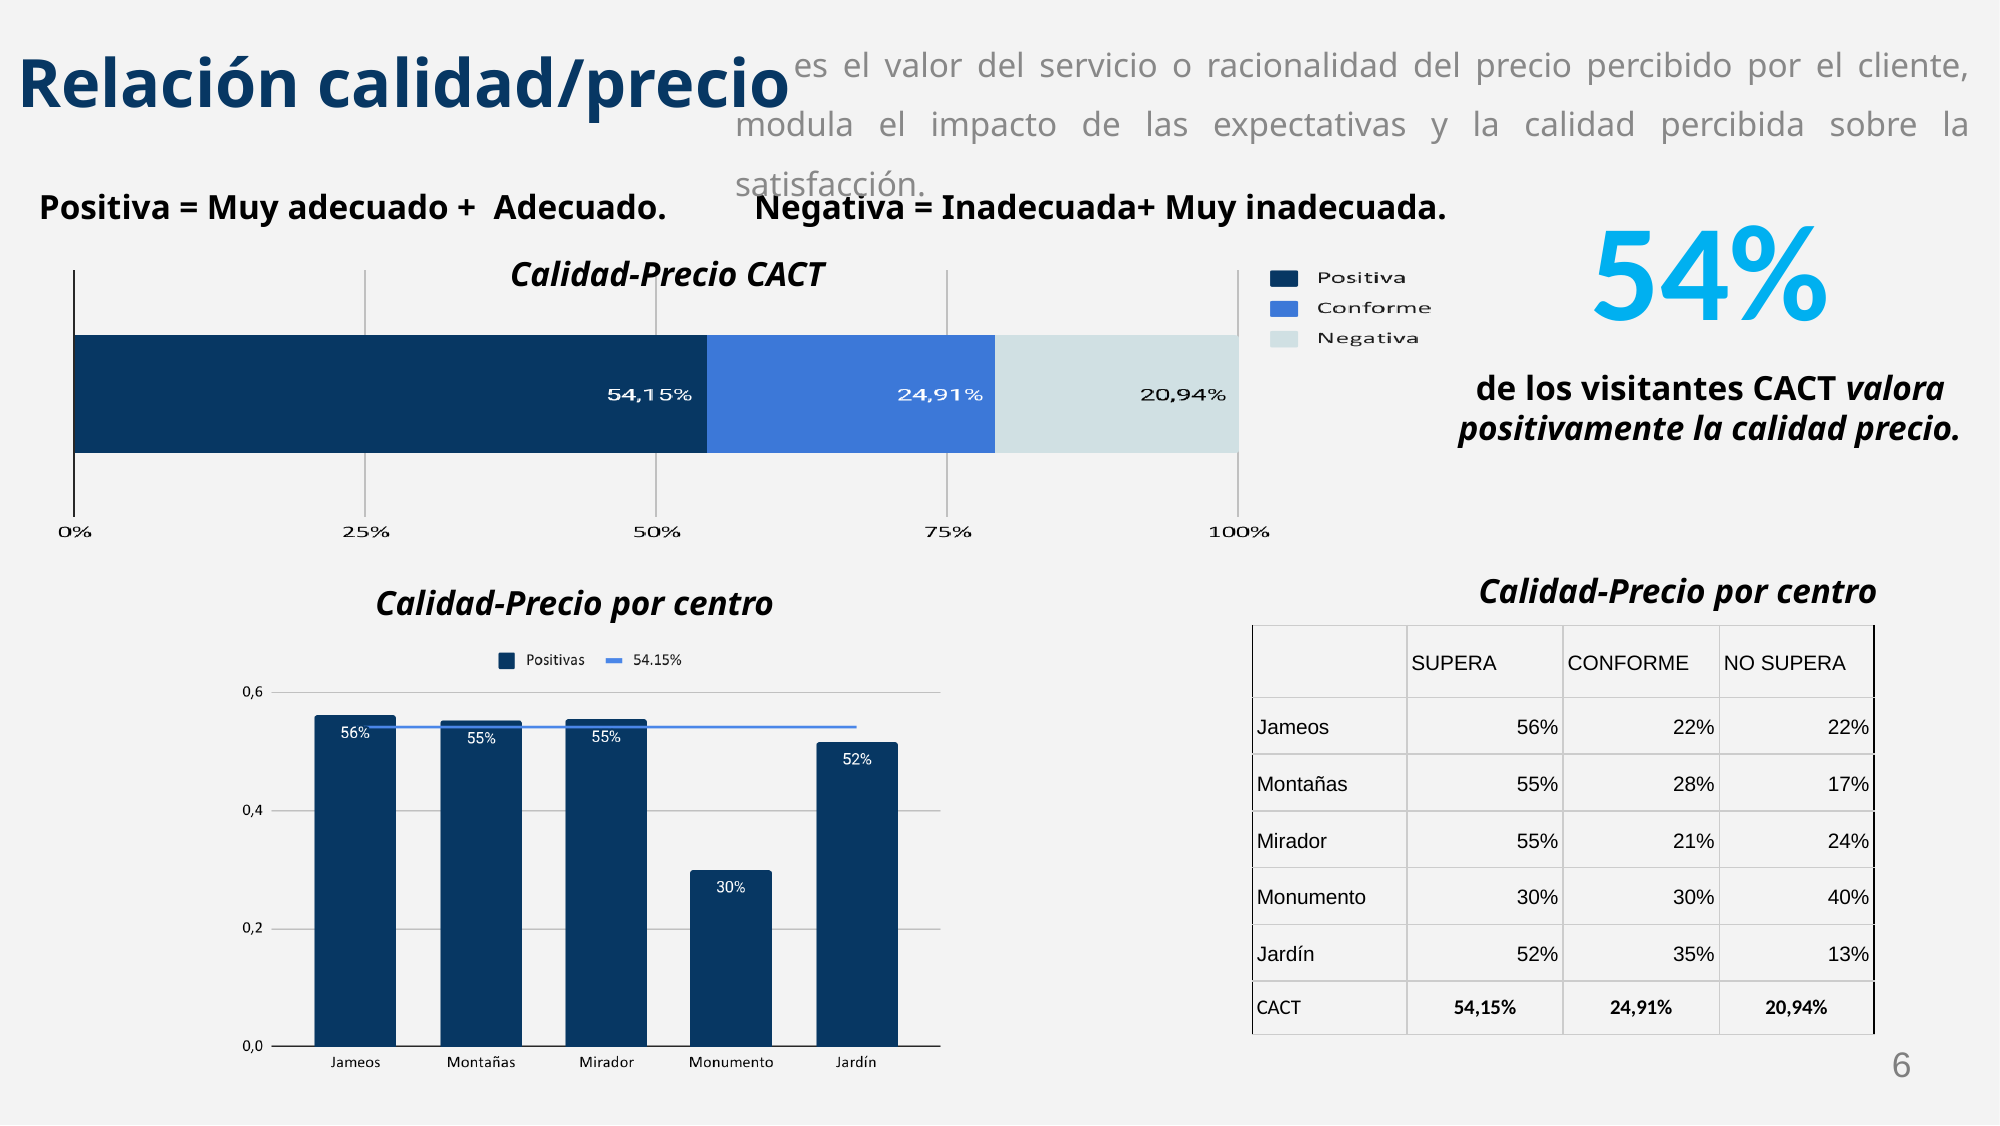

Relación calidad/precio
 es el valor del servicio o racionalidad del precio percibido por el cliente, modula el impacto de las expectativas y la calidad percibida sobre la satisfacción.
Positiva = Muy adecuado + Adecuado. Negativa = Inadecuada+ Muy inadecuada.
54%
de los visitantes CACT valora positivamente la calidad precio.
Calidad-Precio CACT
Calidad-Precio por centro
Calidad-Precio por centro
| | SUPERA | CONFORME | NO SUPERA |
| --- | --- | --- | --- |
| Jameos | 56% | 22% | 22% |
| Montañas | 55% | 28% | 17% |
| Mirador | 55% | 21% | 24% |
| Monumento | 30% | 30% | 40% |
| Jardín | 52% | 35% | 13% |
| CACT | 54,15% | 24,91% | 20,94% |